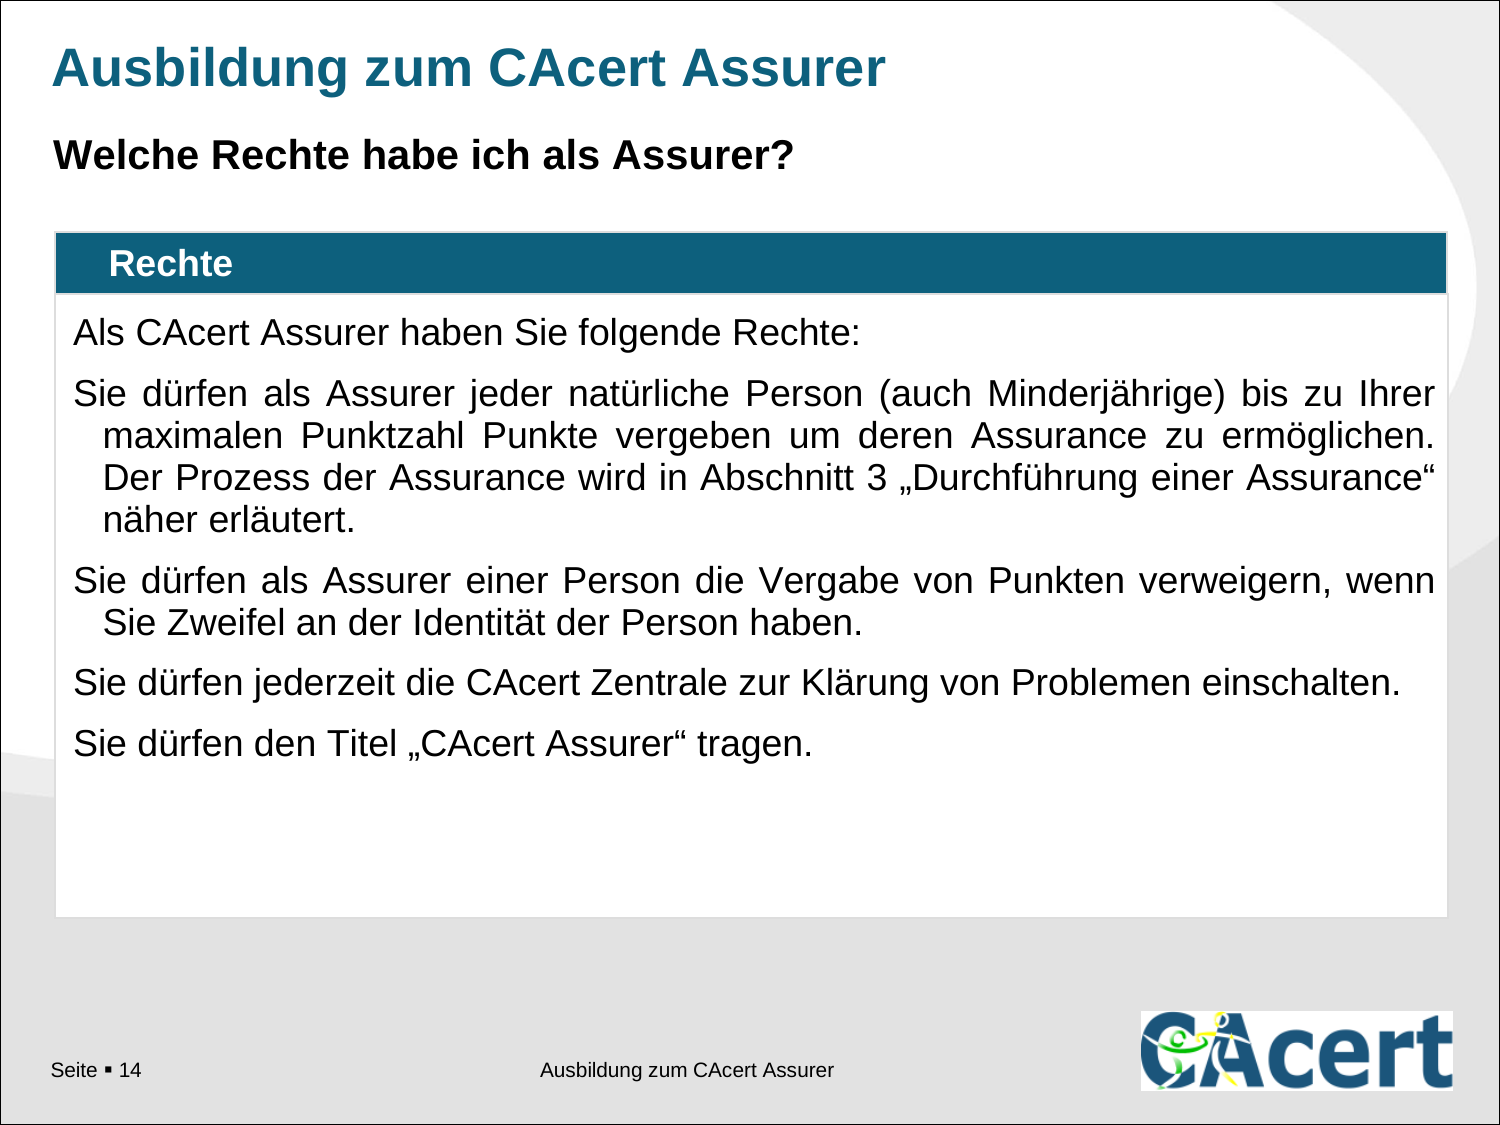

# Ausbildung zum CAcert Assurer
Welche Rechte habe ich als Assurer?
Rechte
Als CAcert Assurer haben Sie folgende Rechte:
Sie dürfen als Assurer jeder natürliche Person (auch Minderjährige) bis zu Ihrer maximalen Punktzahl Punkte vergeben um deren Assurance zu ermöglichen. Der Prozess der Assurance wird in Abschnitt 3 „Durchführung einer Assurance“ näher erläutert.
Sie dürfen als Assurer einer Person die Vergabe von Punkten verweigern, wenn Sie Zweifel an der Identität der Person haben.
Sie dürfen jederzeit die CAcert Zentrale zur Klärung von Problemen einschalten.
Sie dürfen den Titel „CAcert Assurer“ tragen.
Ausbildung zum CAcert Assurer